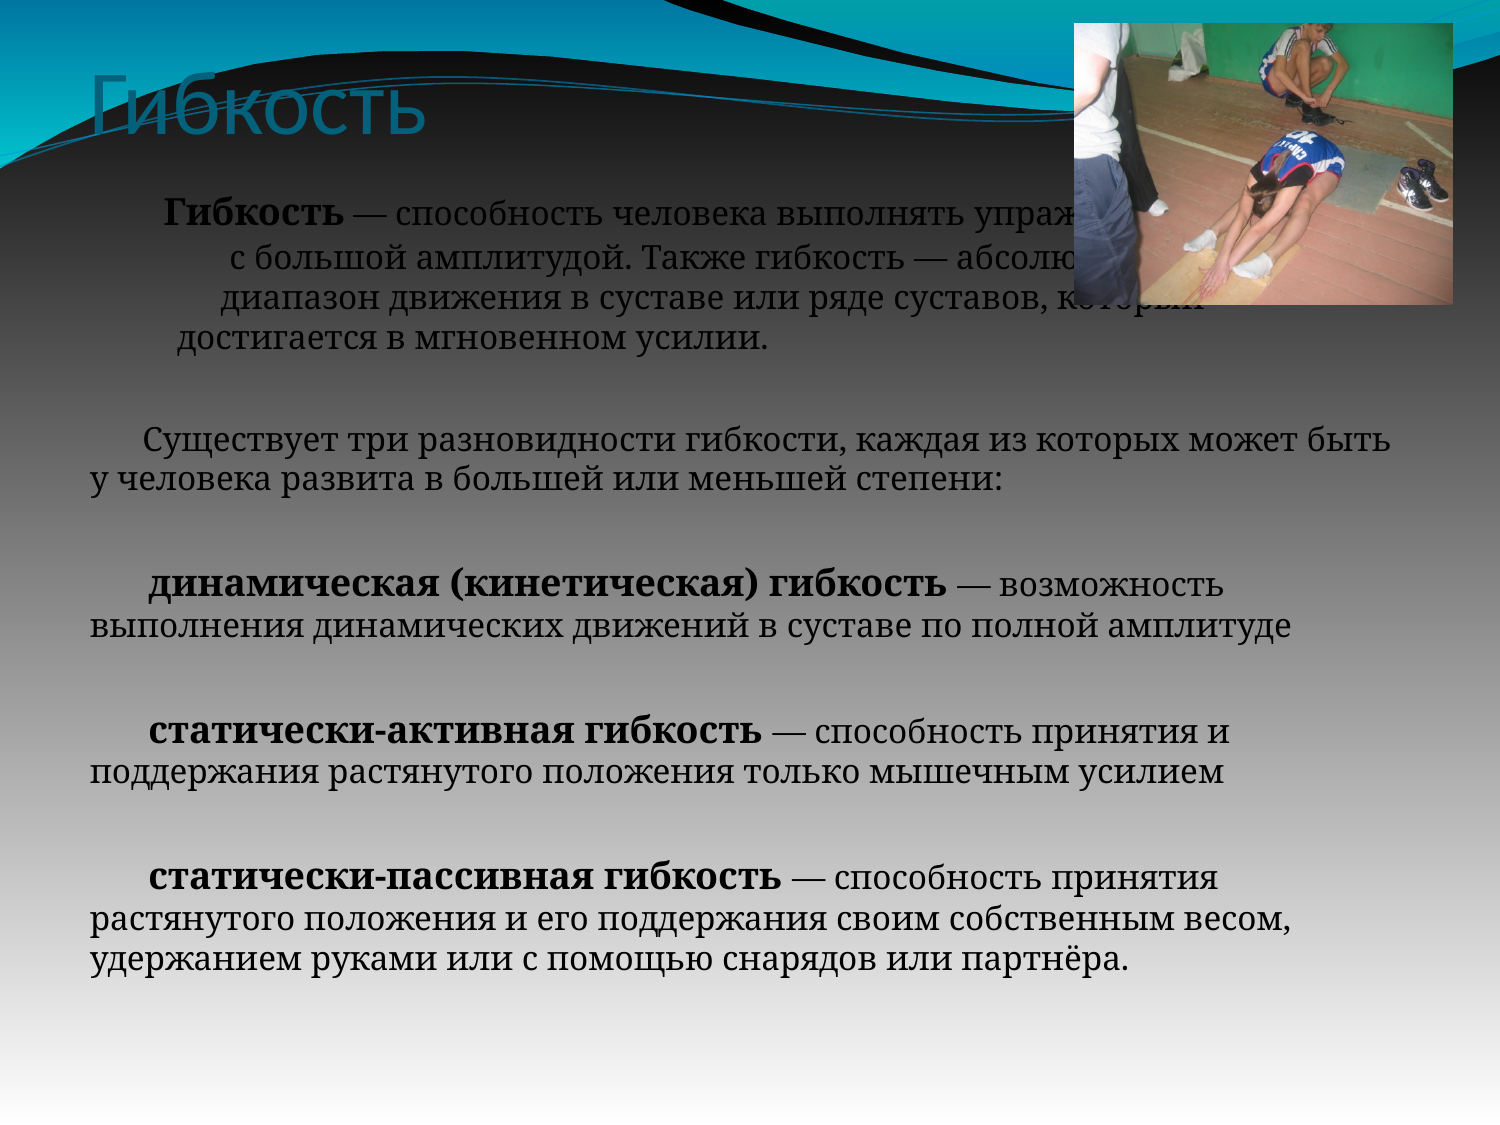

# Гибкость
	Гибкость — способность человека выполнять упражнения с большой амплитудой. Также гибкость — абсолютный диапазон движения в суставе или ряде суставов, который достигается в мгновенном усилии.
 Существует три разновидности гибкости, каждая из которых может быть у человека развита в большей или меньшей степени:
 динамическая (кинетическая) гибкость — возможность выполнения динамических движений в суставе по полной амплитуде
 статически-активная гибкость — способность принятия и поддержания растянутого положения только мышечным усилием
 статически-пассивная гибкость — способность принятия растянутого положения и его поддержания своим собственным весом, удержанием руками или с помощью снарядов или партнёра.